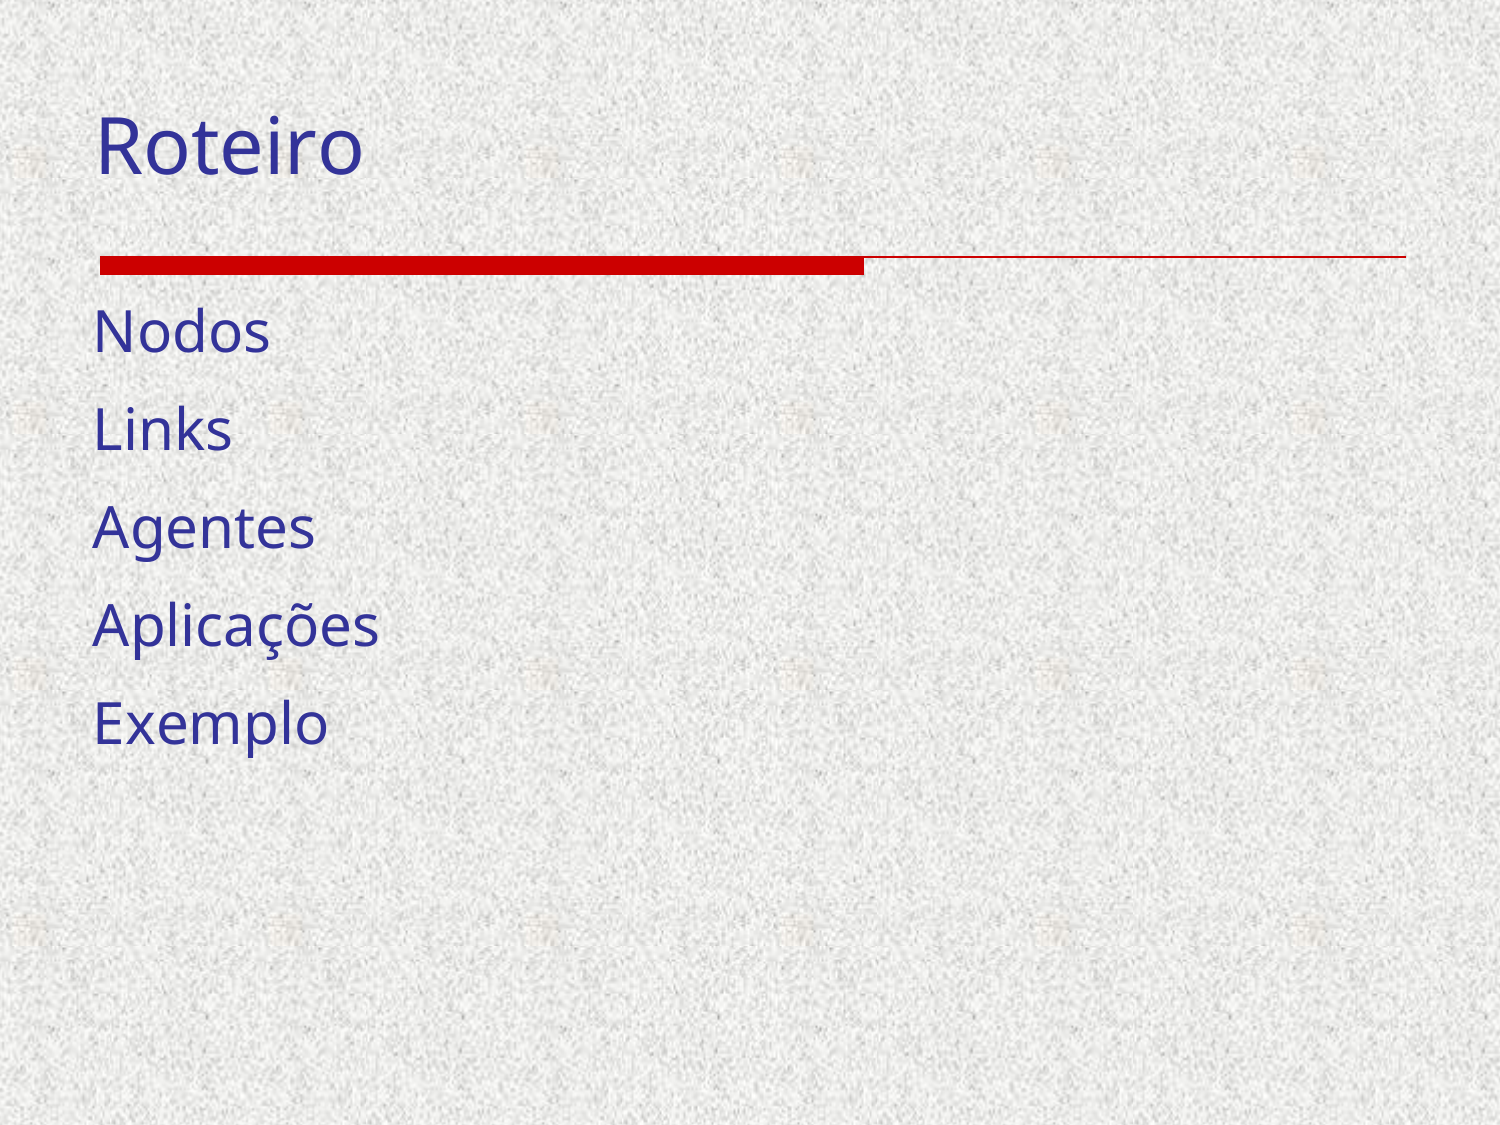

# Roteiro
Nodos
Links
Agentes
Aplicações
Exemplo